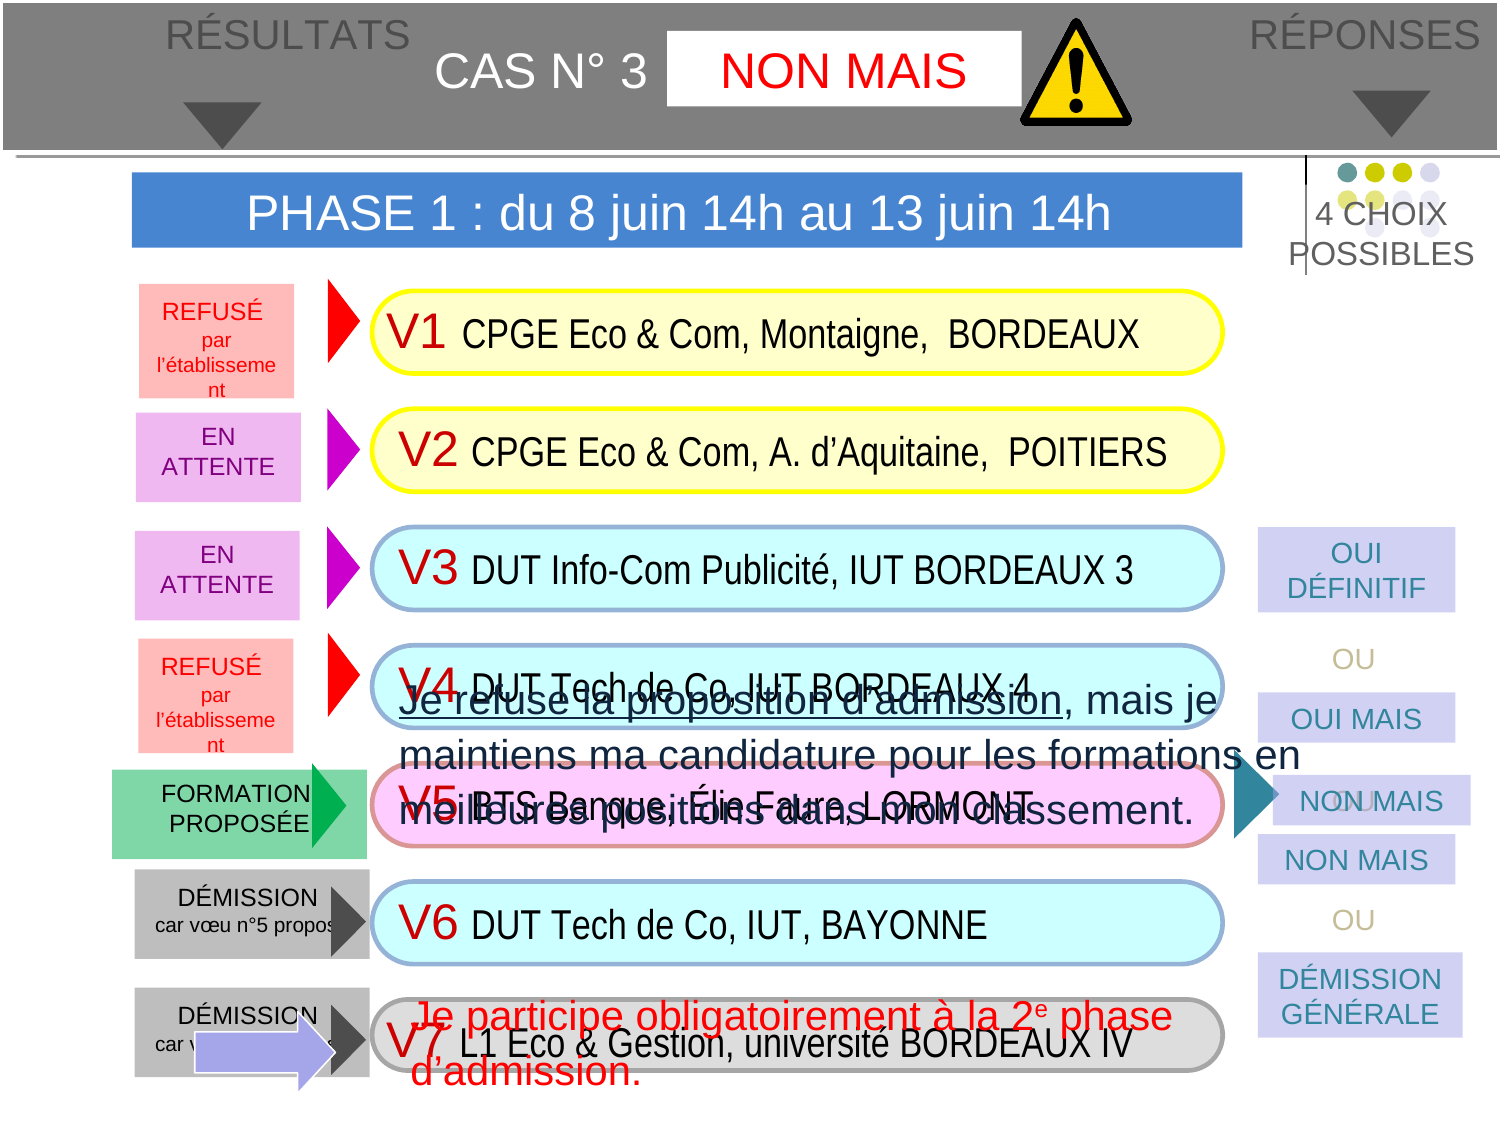

RÉSULTATS
RÉPONSES
CAS N° 3
NON MAIS
Etude de cas - non mais
PHASE 1 : du 8 juin 14h au 13 juin 14h
4 CHOIX POSSIBLES
REFUSÉ
par l’établissement
V1 CPGE Eco & Com, Montaigne, BORDEAUX
EN ATTENTE
V2 CPGE Eco & Com, A. d’Aquitaine, POITIERS
EN ATTENTE
V3 DUT Info-Com Publicité, IUT BORDEAUX 3
OUI DÉFINITIF
REFUSÉ
par l’établissement
OU
V4 DUT Tech de Co, IUT BORDEAUX 4
Je refuse la proposition d’admission, mais je maintiens ma candidature pour les formations en meilleures positions dans mon classement.
OUI MAIS
V5 BTS Banque, Élie Faure, LORMONT
FORMATION
PROPOSÉE
NON MAIS
OU
NON MAIS
DÉMISSION
car vœu n°5 proposé
V6 DUT Tech de Co, IUT, BAYONNE
OU
DÉMISSION GÉNÉRALE
Je participe obligatoirement à la 2e phase d’admission.
DÉMISSION
car vœu n°5 proposé
V7 L1 Eco & Gestion, université BORDEAUX IV